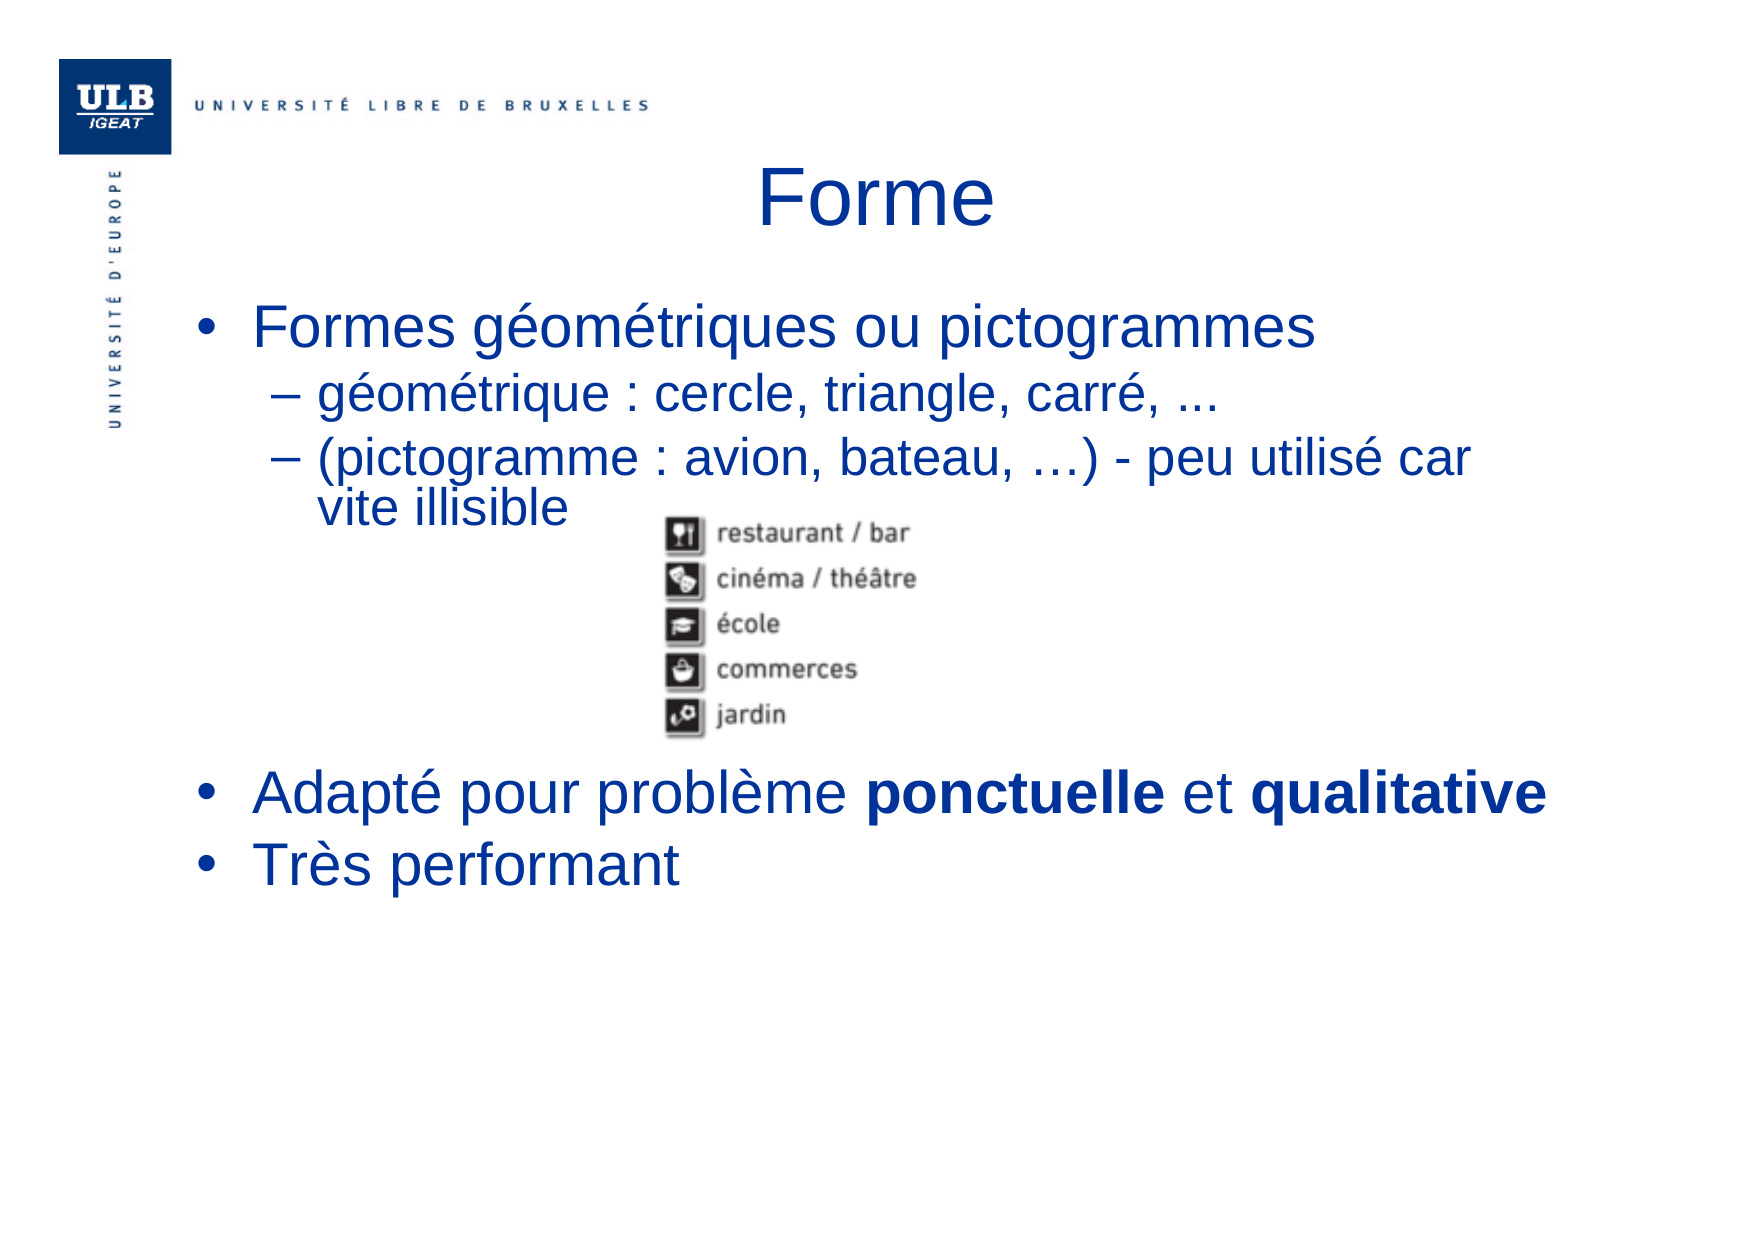

# Forme
Formes géométriques ou pictogrammes
géométrique : cercle, triangle, carré, ...
(pictogramme : avion, bateau, …) - peu utilisé car vite illisible
Adapté pour problème ponctuelle et qualitative
Très performant
GEOG-F-105 - Méthodologie de la géographie humaine I
33